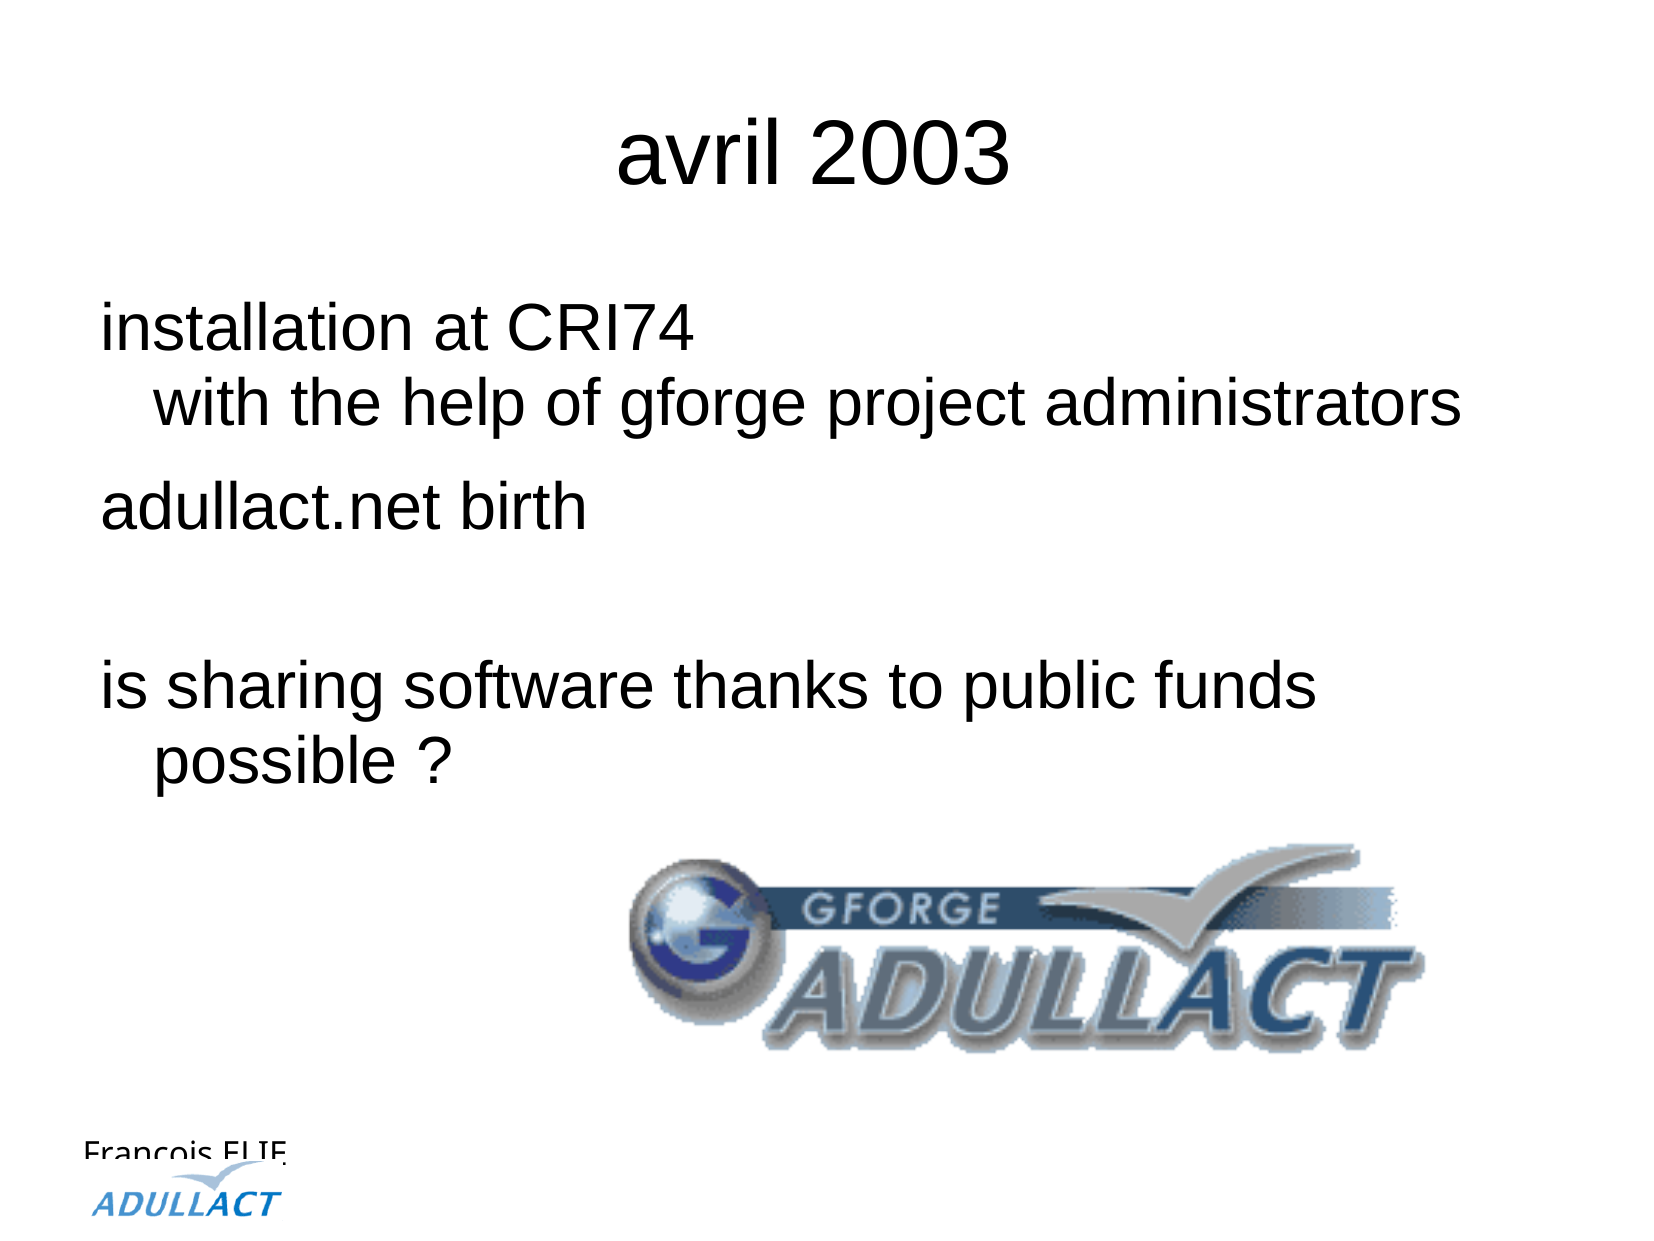

# avril 2003
installation at CRI74
with the help of gforge project administrators
adullact.net birth
is sharing software thanks to public funds possible ?